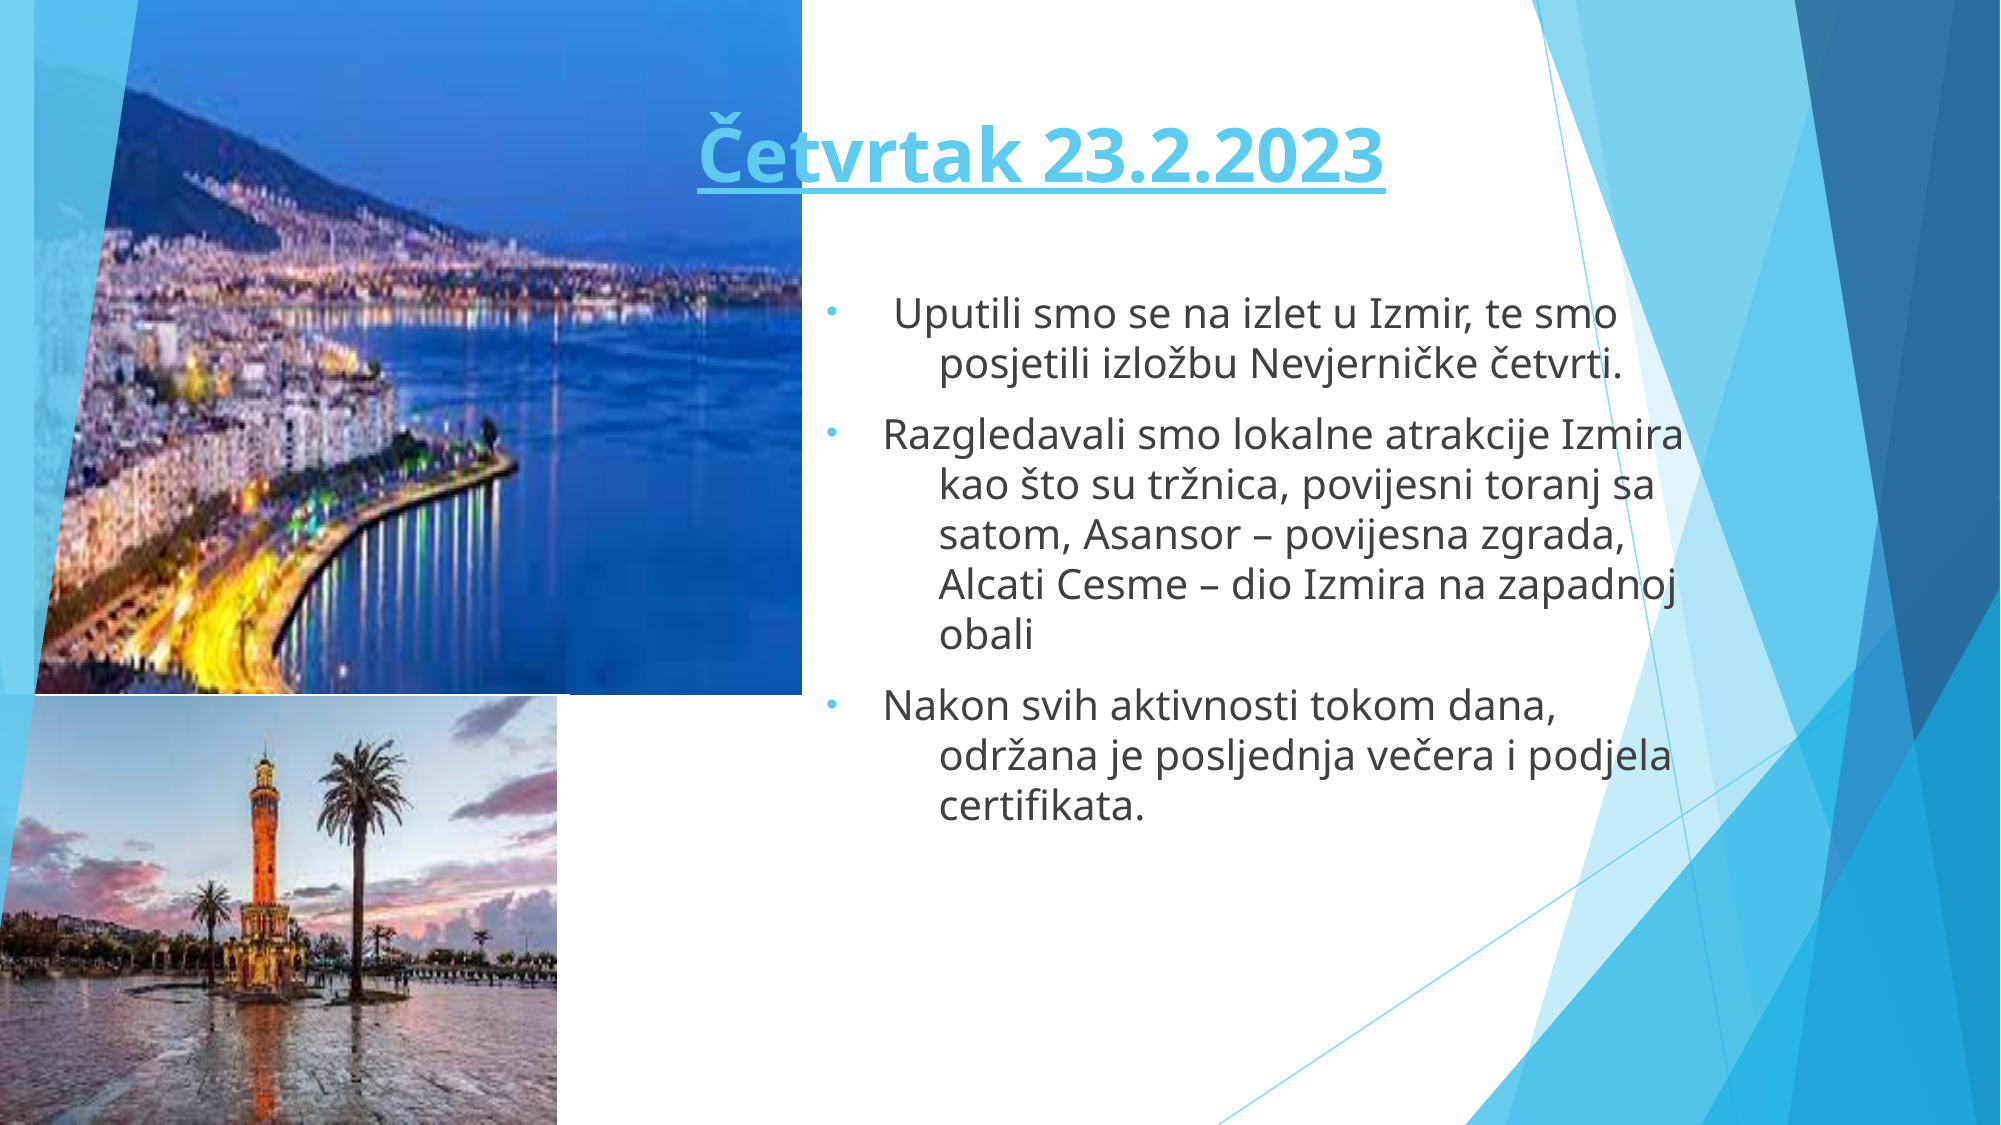

# Četvrtak 23.2.2023
 Uputili smo se na izlet u Izmir, te smo posjetili izložbu Nevjerničke četvrti.
Razgledavali smo lokalne atrakcije Izmira kao što su tržnica, povijesni toranj sa satom, Asansor – povijesna zgrada, Alcati Cesme – dio Izmira na zapadnoj obali
Nakon svih aktivnosti tokom dana, održana je posljednja večera i podjela certifikata.